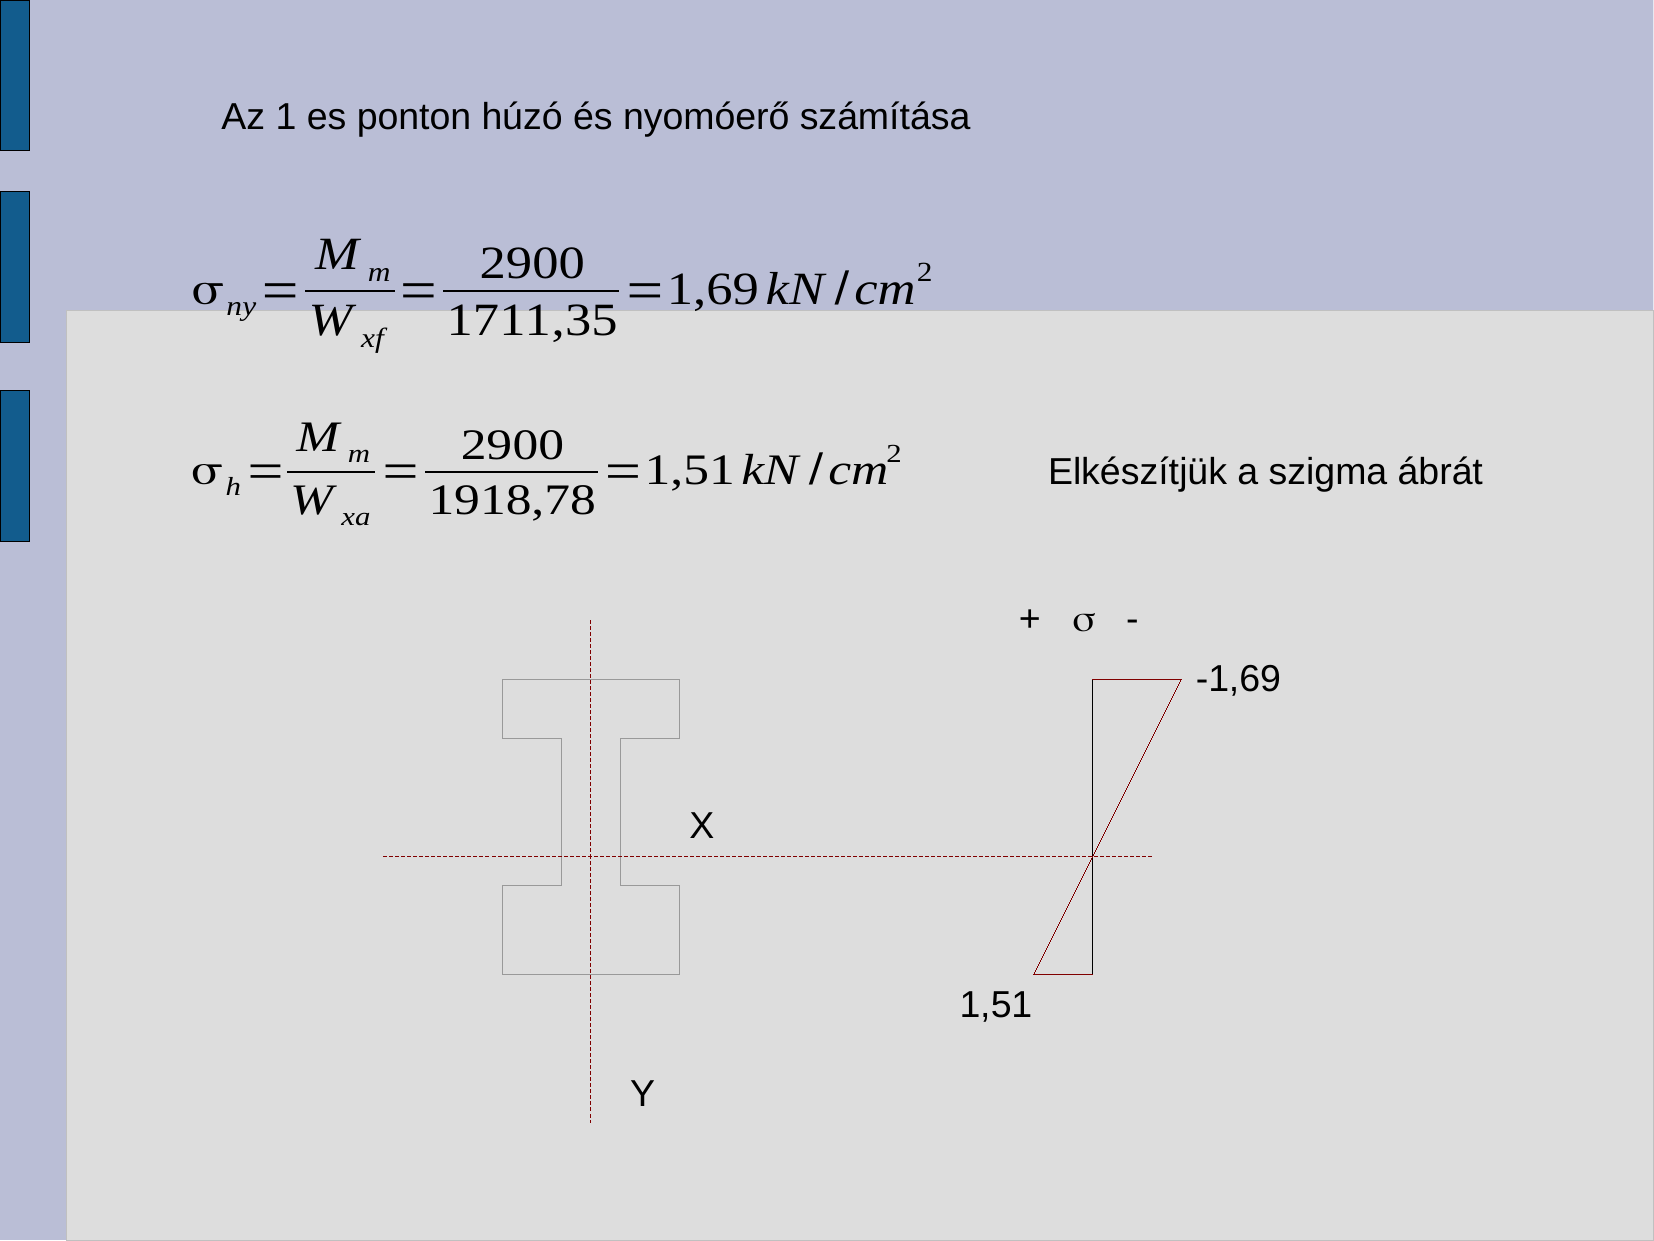

Az 1 es ponton húzó és nyomóerő számítása
Elkészítjük a szigma ábrát
+ s -
-1,69
X
1,51
Y